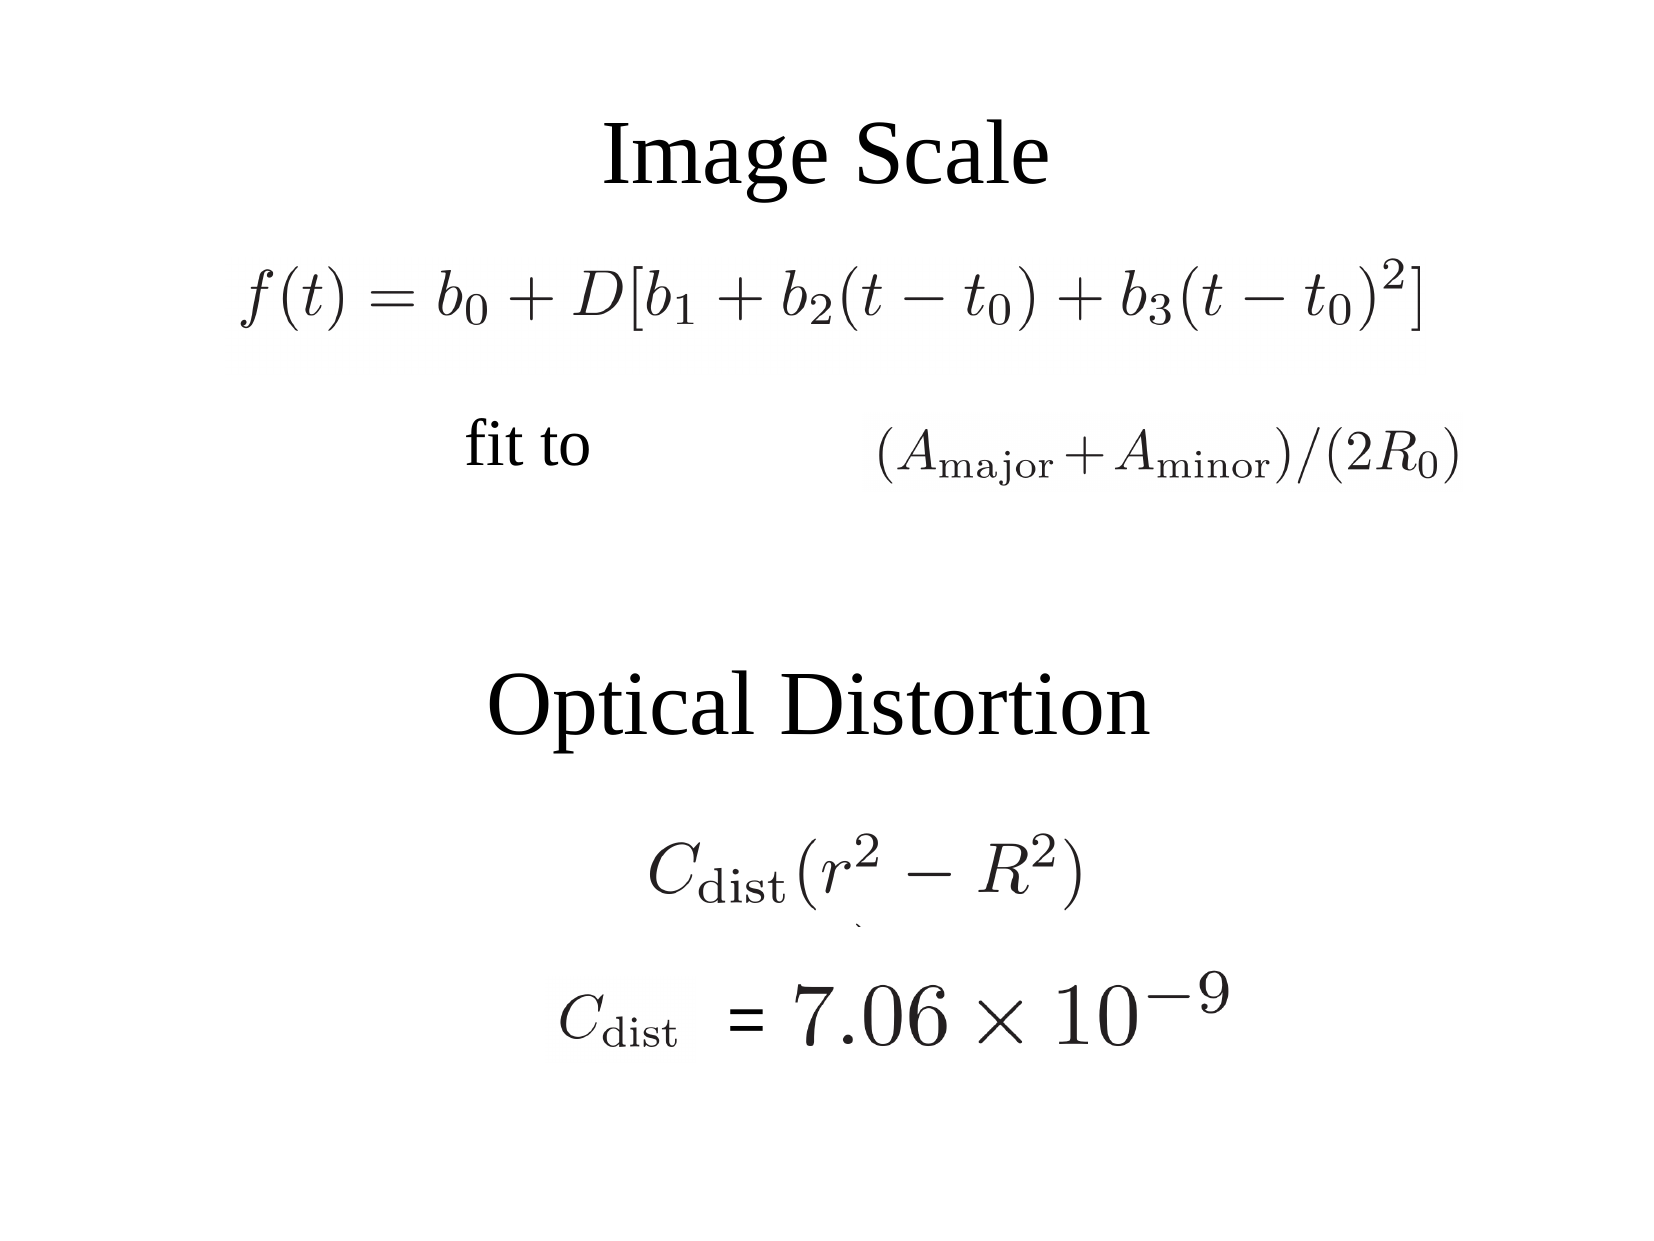

# Image Scale
fit to
Optical Distortion
=